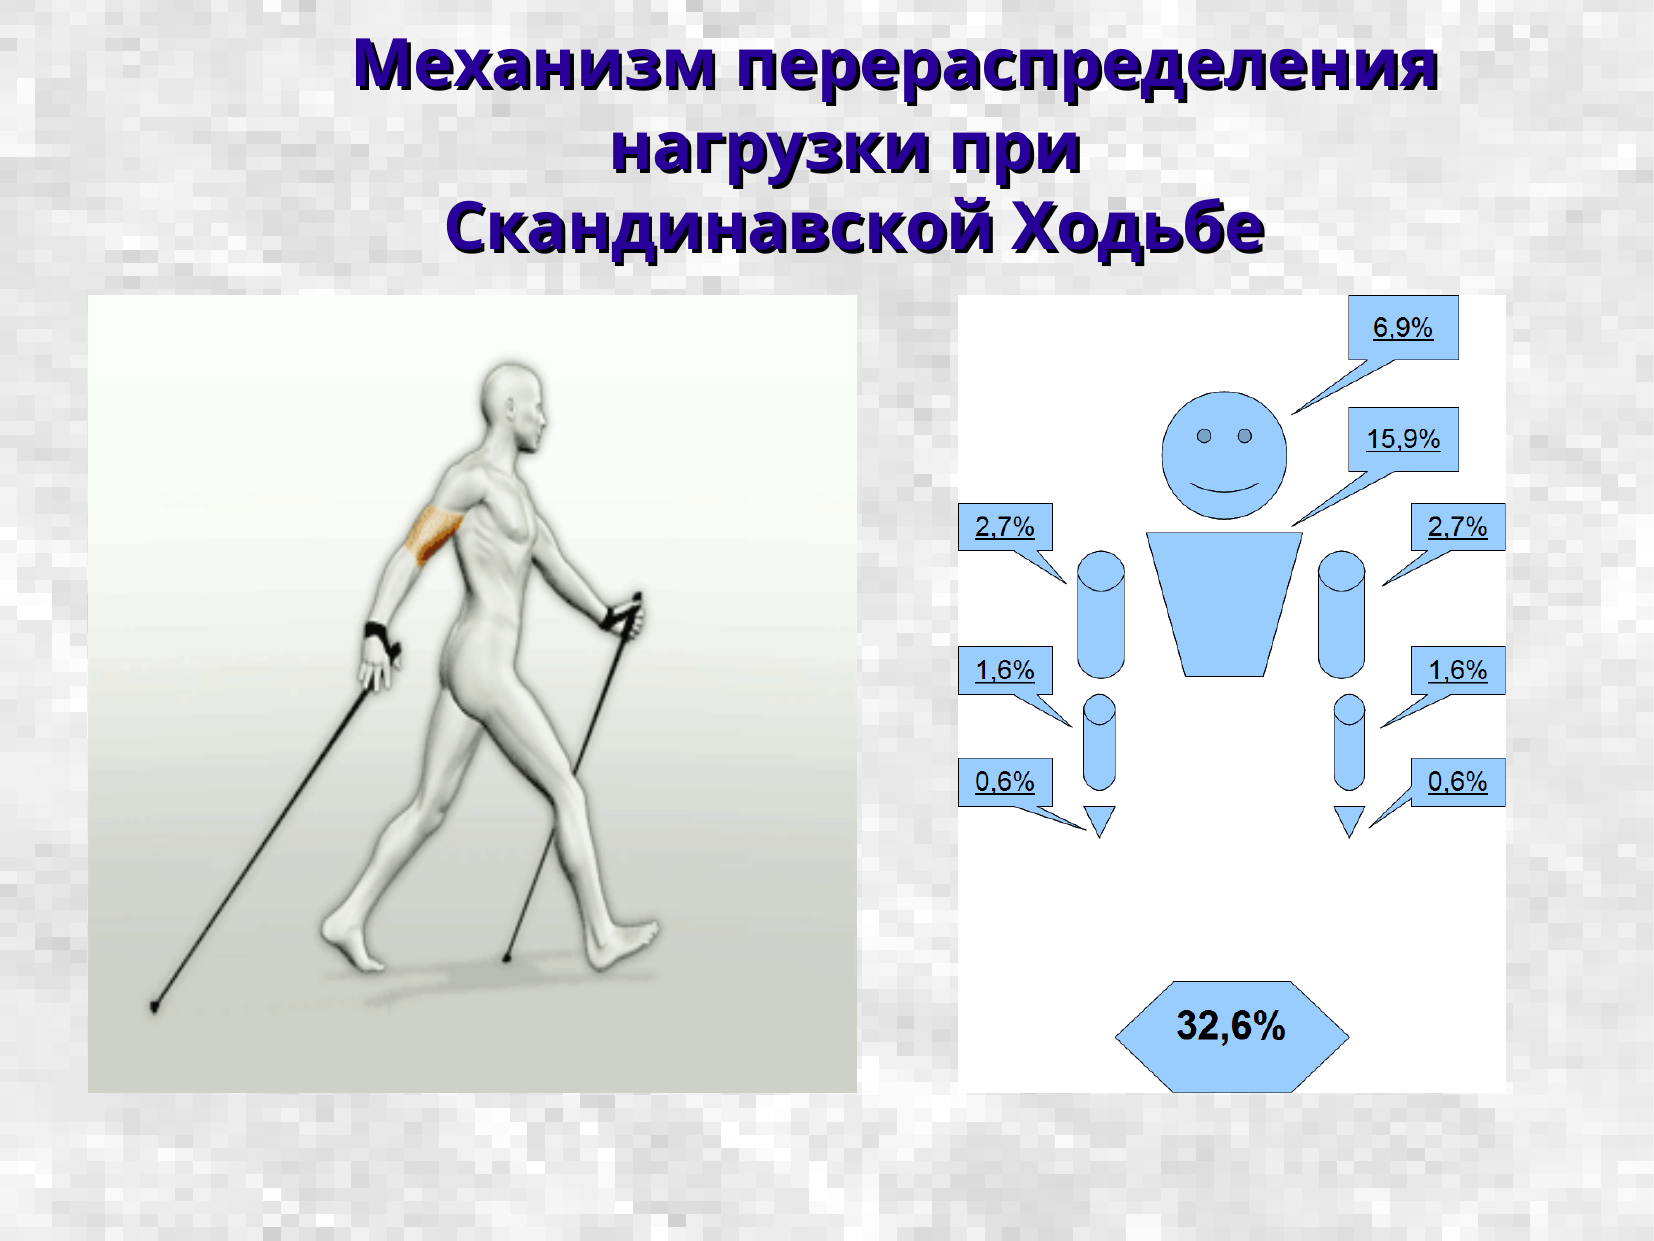

# Механизм перераспределения нагрузки при Скандинавской Ходьбе